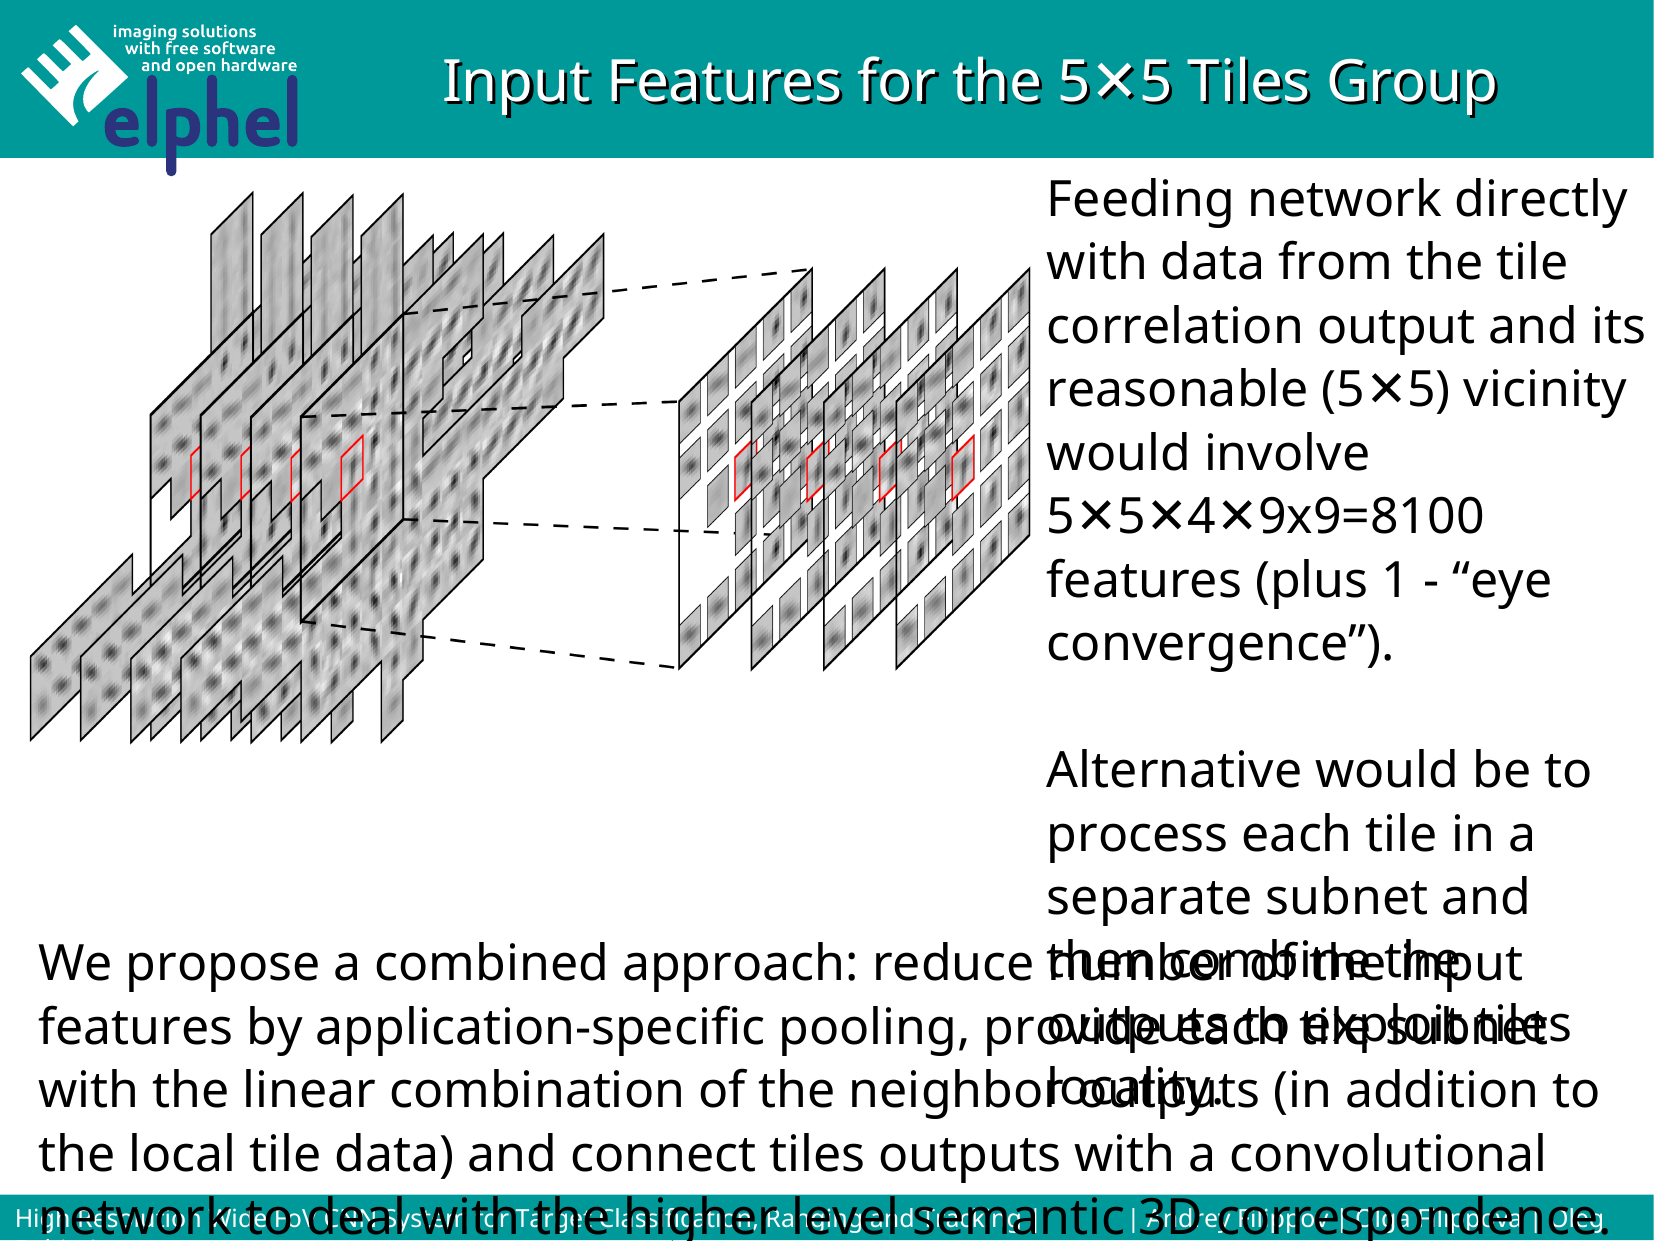

# Input Features for the 5✕5 Tiles Group
Feeding network directly with data from the tile correlation output and its reasonable (5✕5) vicinity would involve 5✕5✕4✕9x9=8100 features (plus 1 - “eye convergence”).
Alternative would be to process each tile in a separate subnet and then combine the outputs to exploit tiles locality.
We propose a combined approach: reduce number of the input features by application-specific pooling, provide each tile subnet with the linear combination of the neighbor outputs (in addition to the local tile data) and connect tiles outputs with a convolutional network to deal with the higher level semantic 3D correspondence.